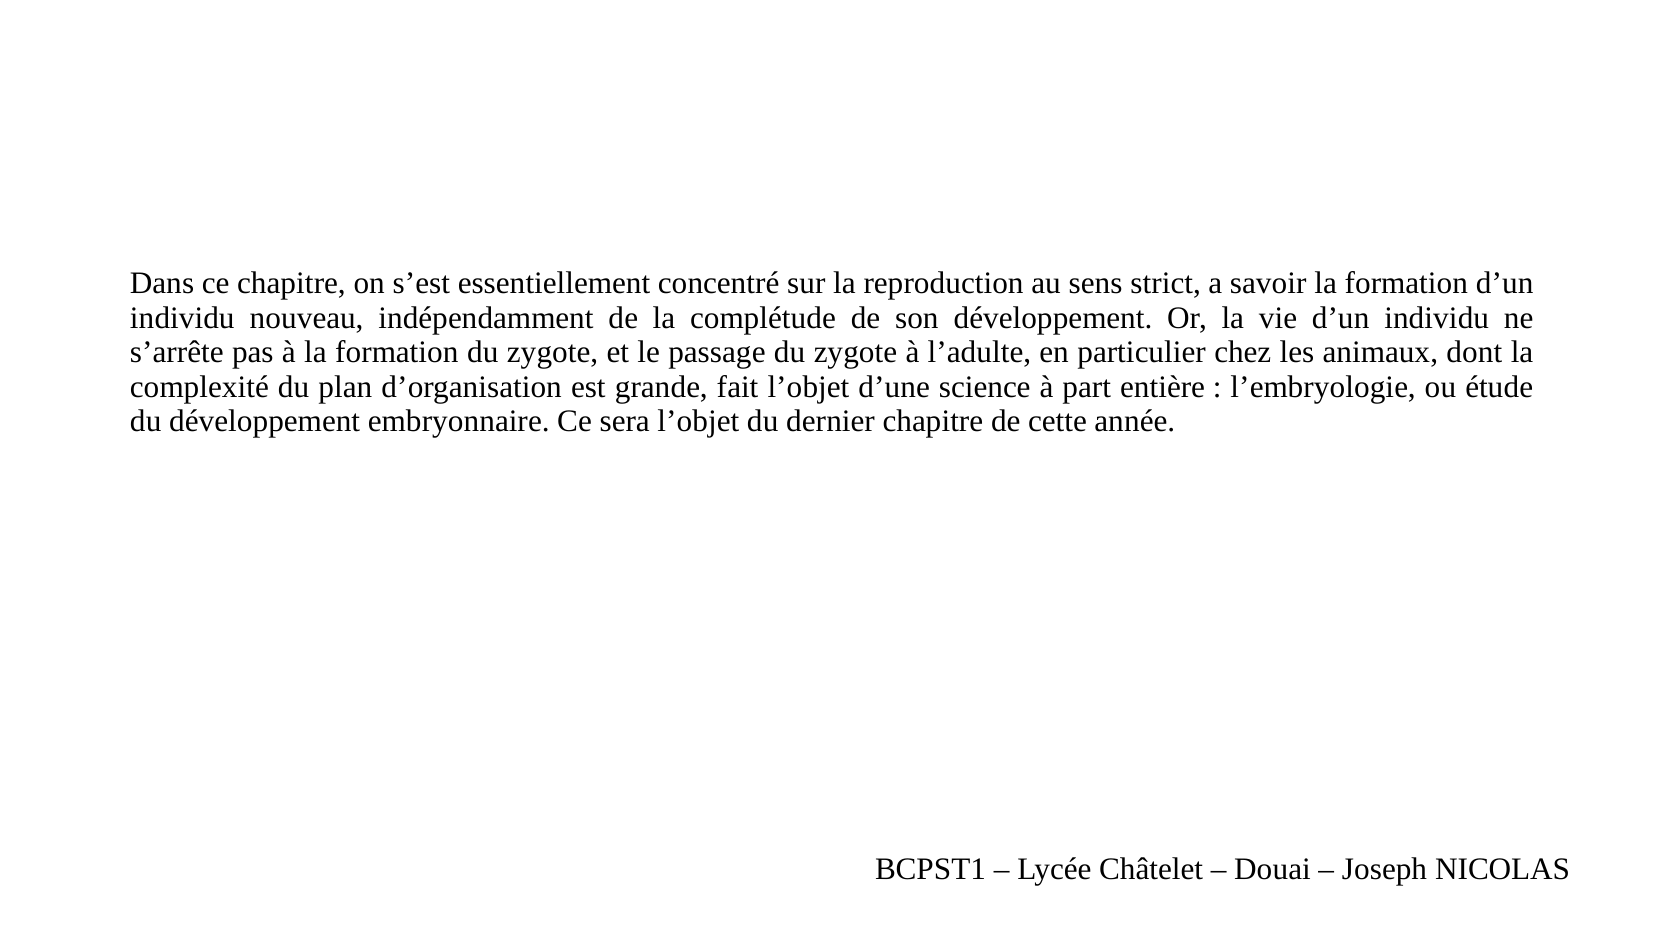

Dans ce chapitre, on s’est essentiellement concentré sur la reproduction au sens strict, a savoir la formation d’un individu nouveau, indépendamment de la complétude de son développement. Or, la vie d’un individu ne s’arrête pas à la formation du zygote, et le passage du zygote à l’adulte, en particulier chez les animaux, dont la complexité du plan d’organisation est grande, fait l’objet d’une science à part entière : l’embryologie, ou étude du développement embryonnaire. Ce sera l’objet du dernier chapitre de cette année.
BCPST1 – Lycée Châtelet – Douai – Joseph NICOLAS